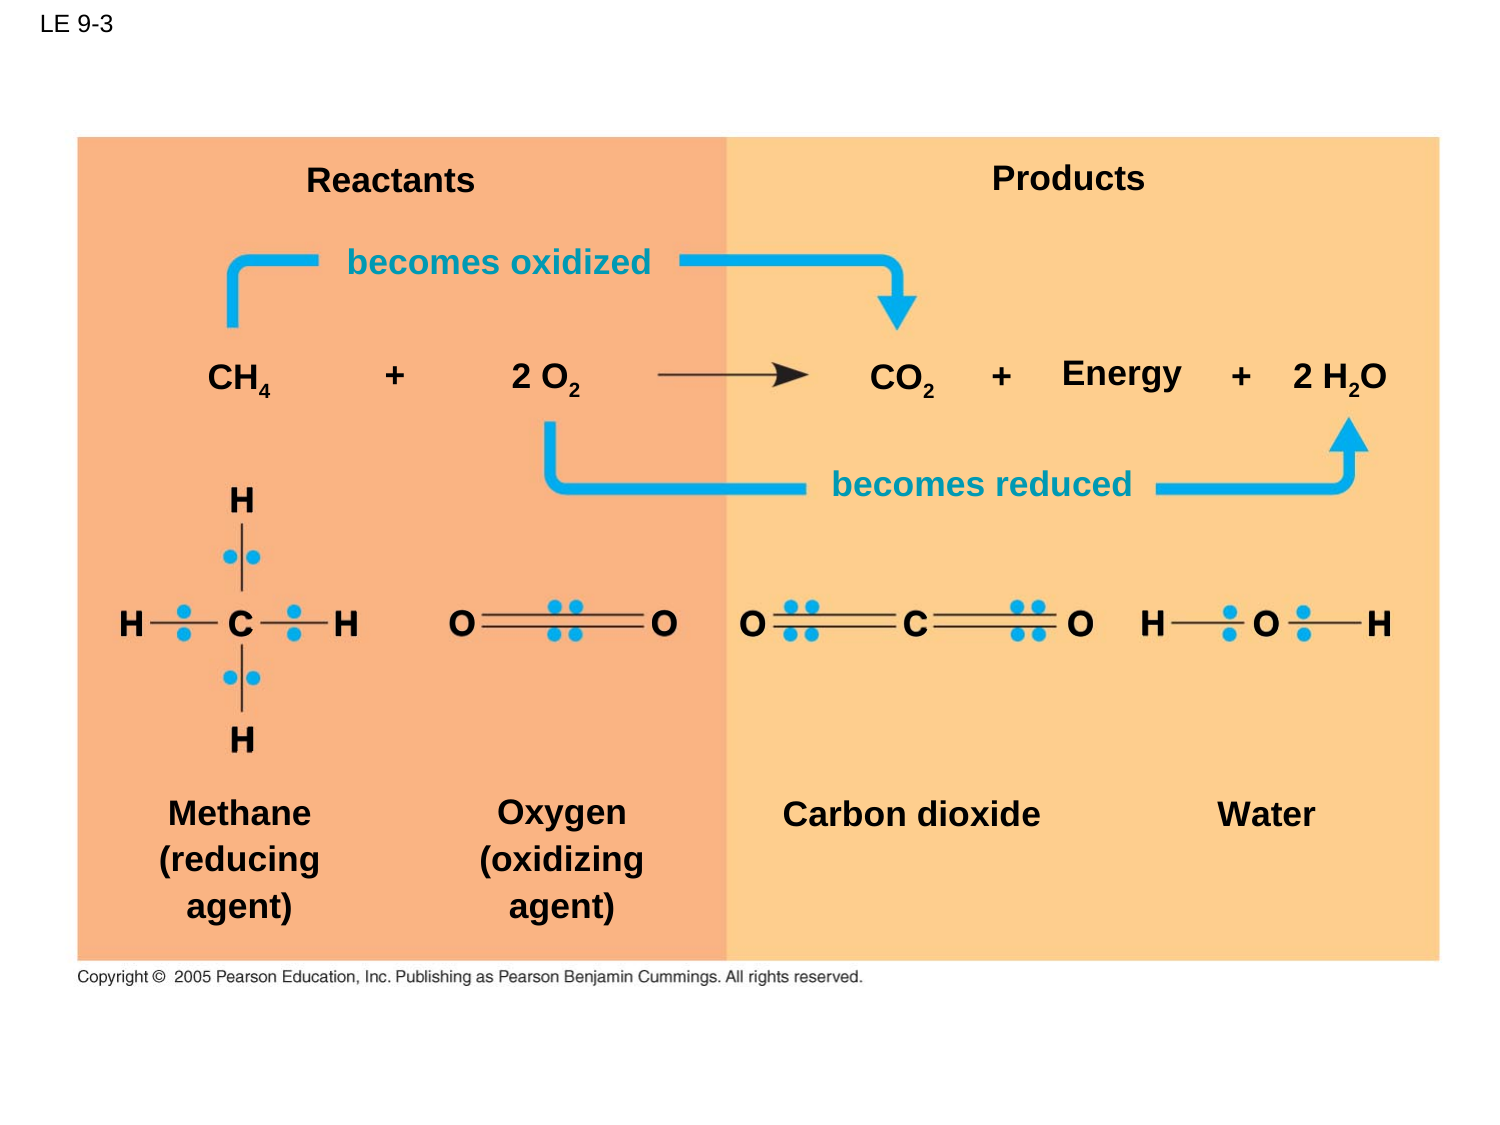

# LE 9-3
Products
Reactants
becomes oxidized
2 O2
2 H2O
Energy
CH4
CO2
+
+
+
becomes reduced
H
O
O
H
H
C
O
O
H
H
C
O
H
Oxygen
(oxidizing
agent)
Methane
(reducing
agent)
Carbon dioxide
Water